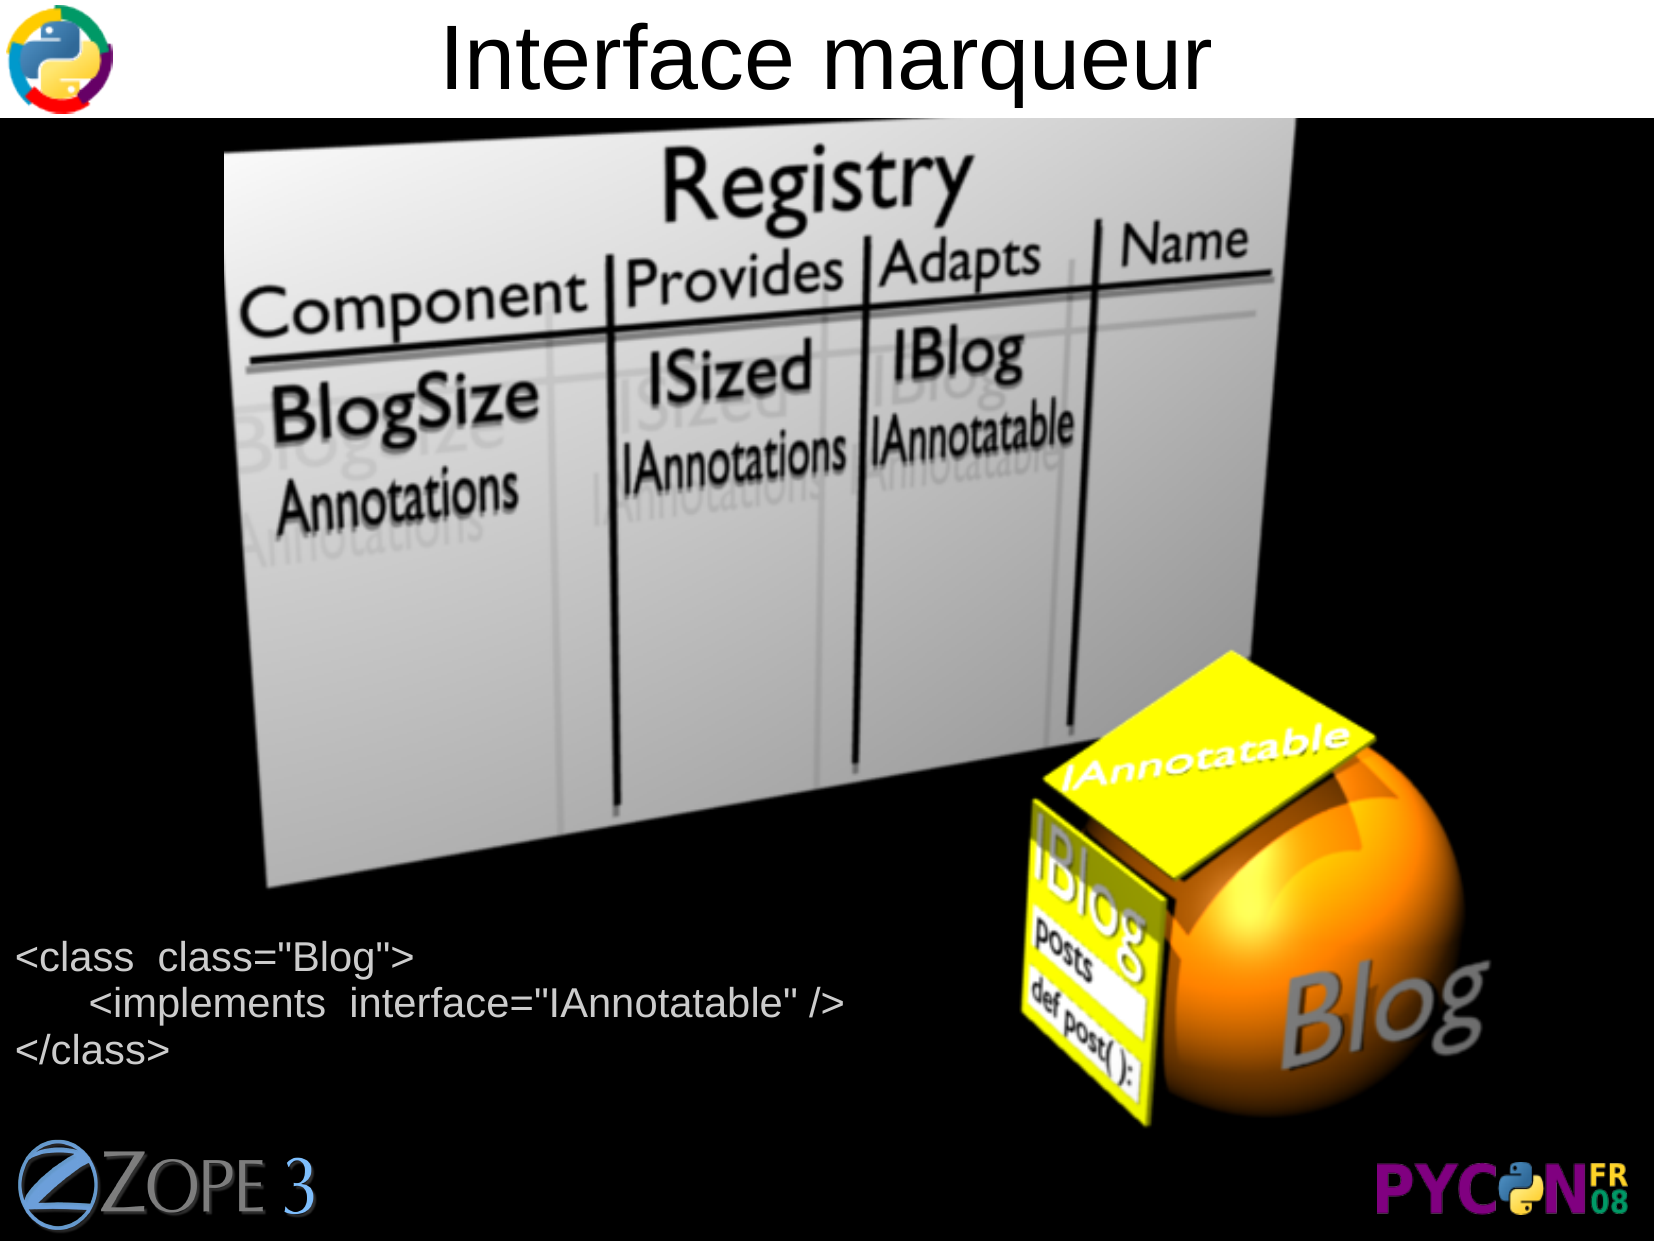

# Interface marqueur
<class class="Blog">
	<implements interface="IAnnotatable" />
</class>